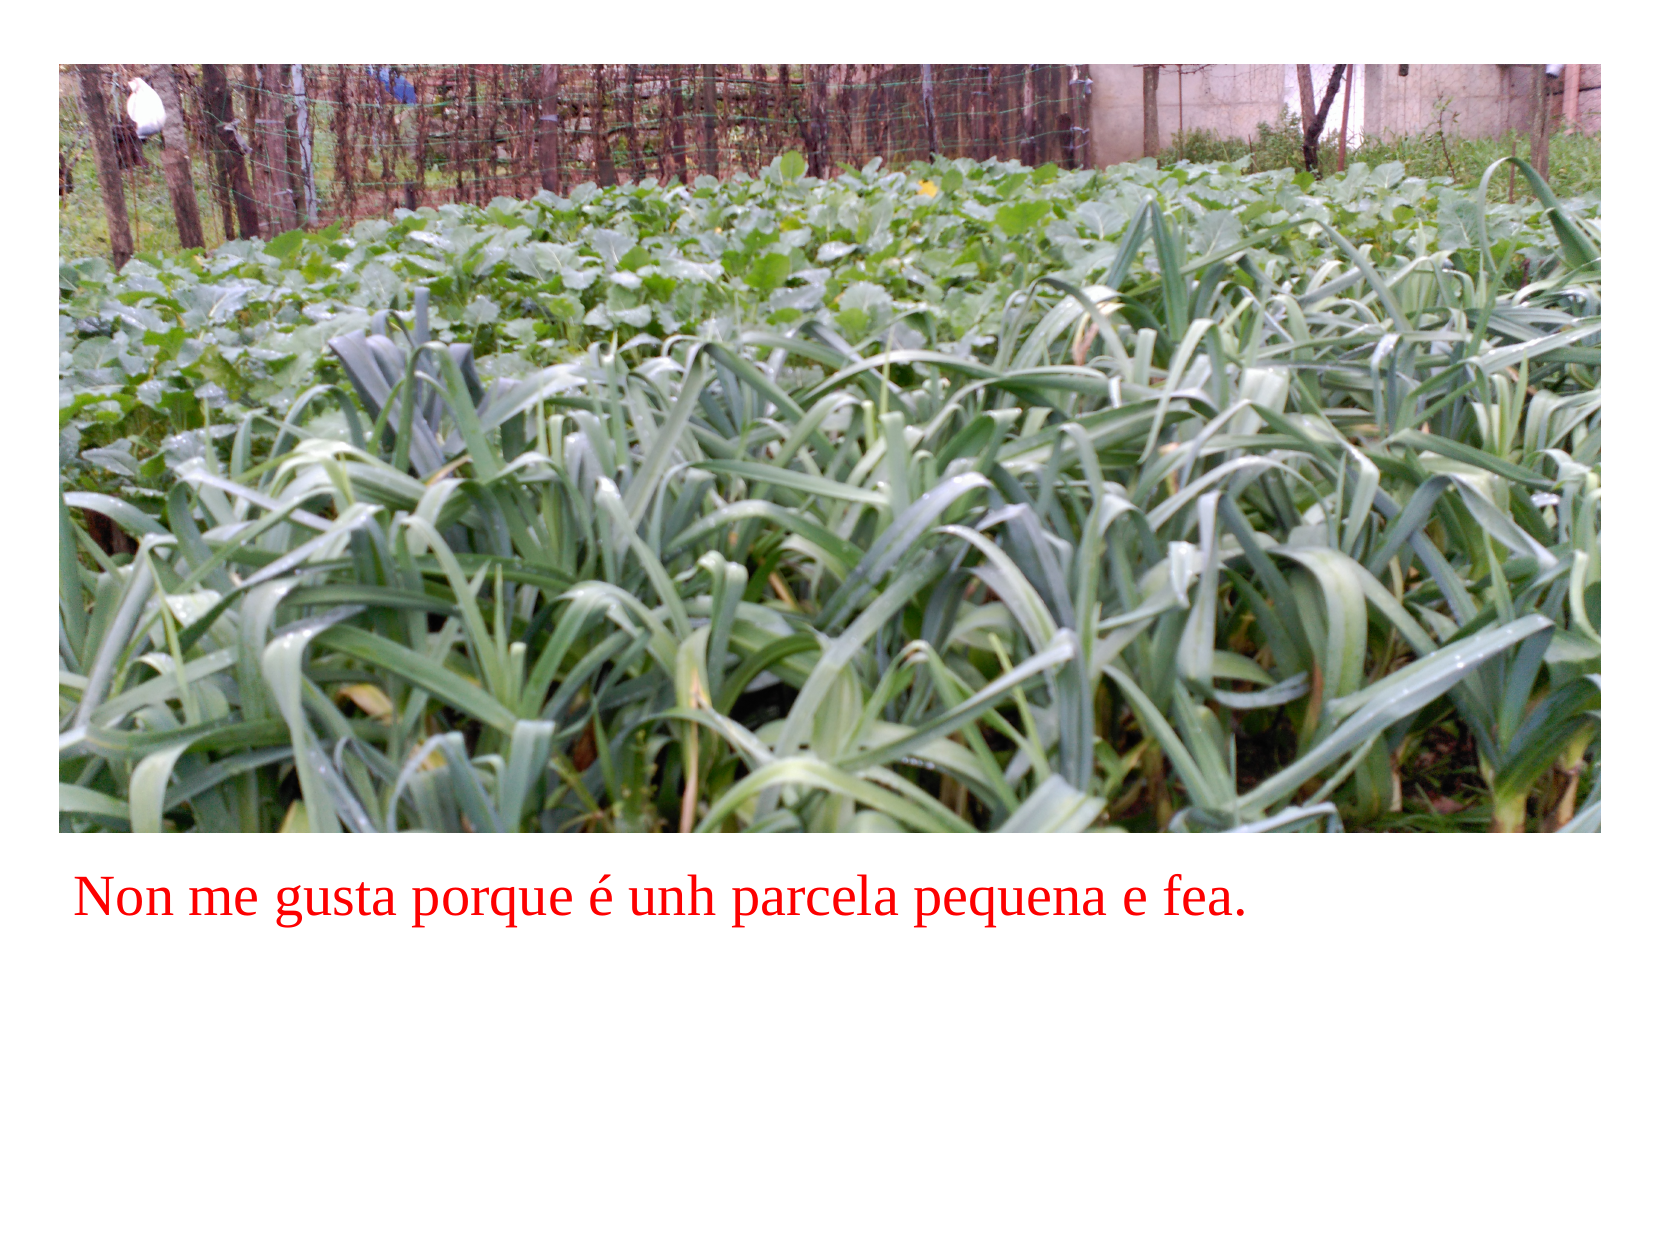

Non me gusta porque é unh parcela pequena e fea.